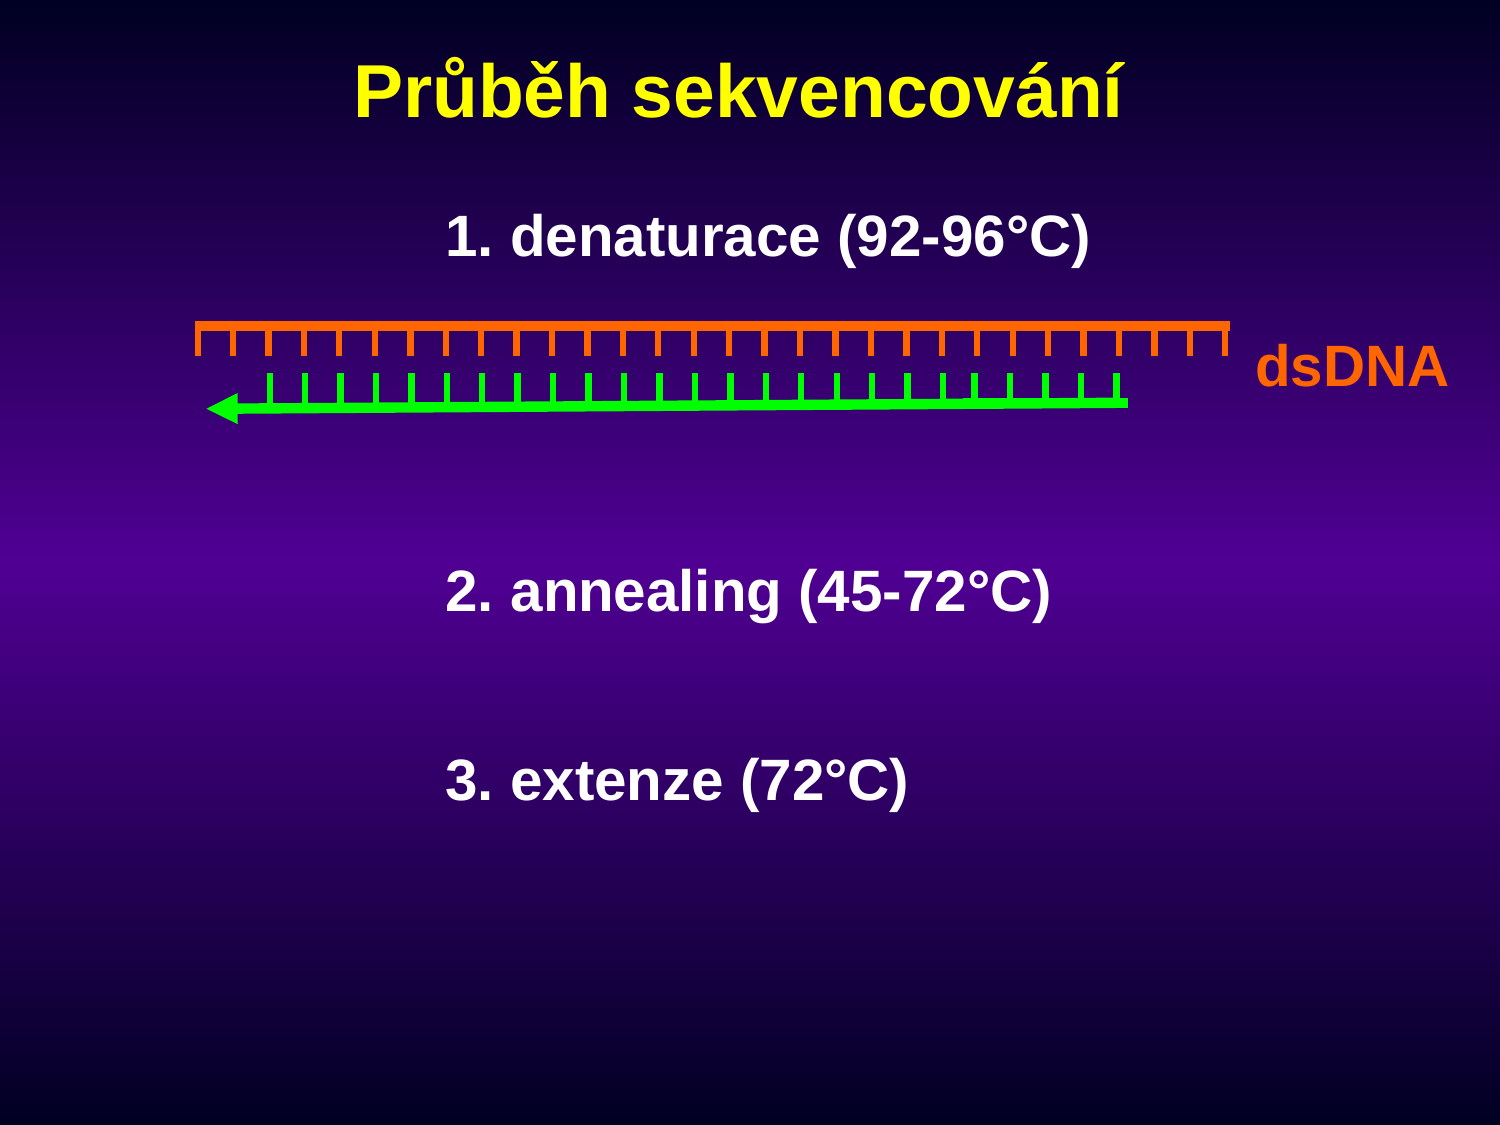

# Průběh sekvencování
1. denaturace (92-96°C)
dsDNA
2. annealing (45-72°C)
3. extenze (72°C)